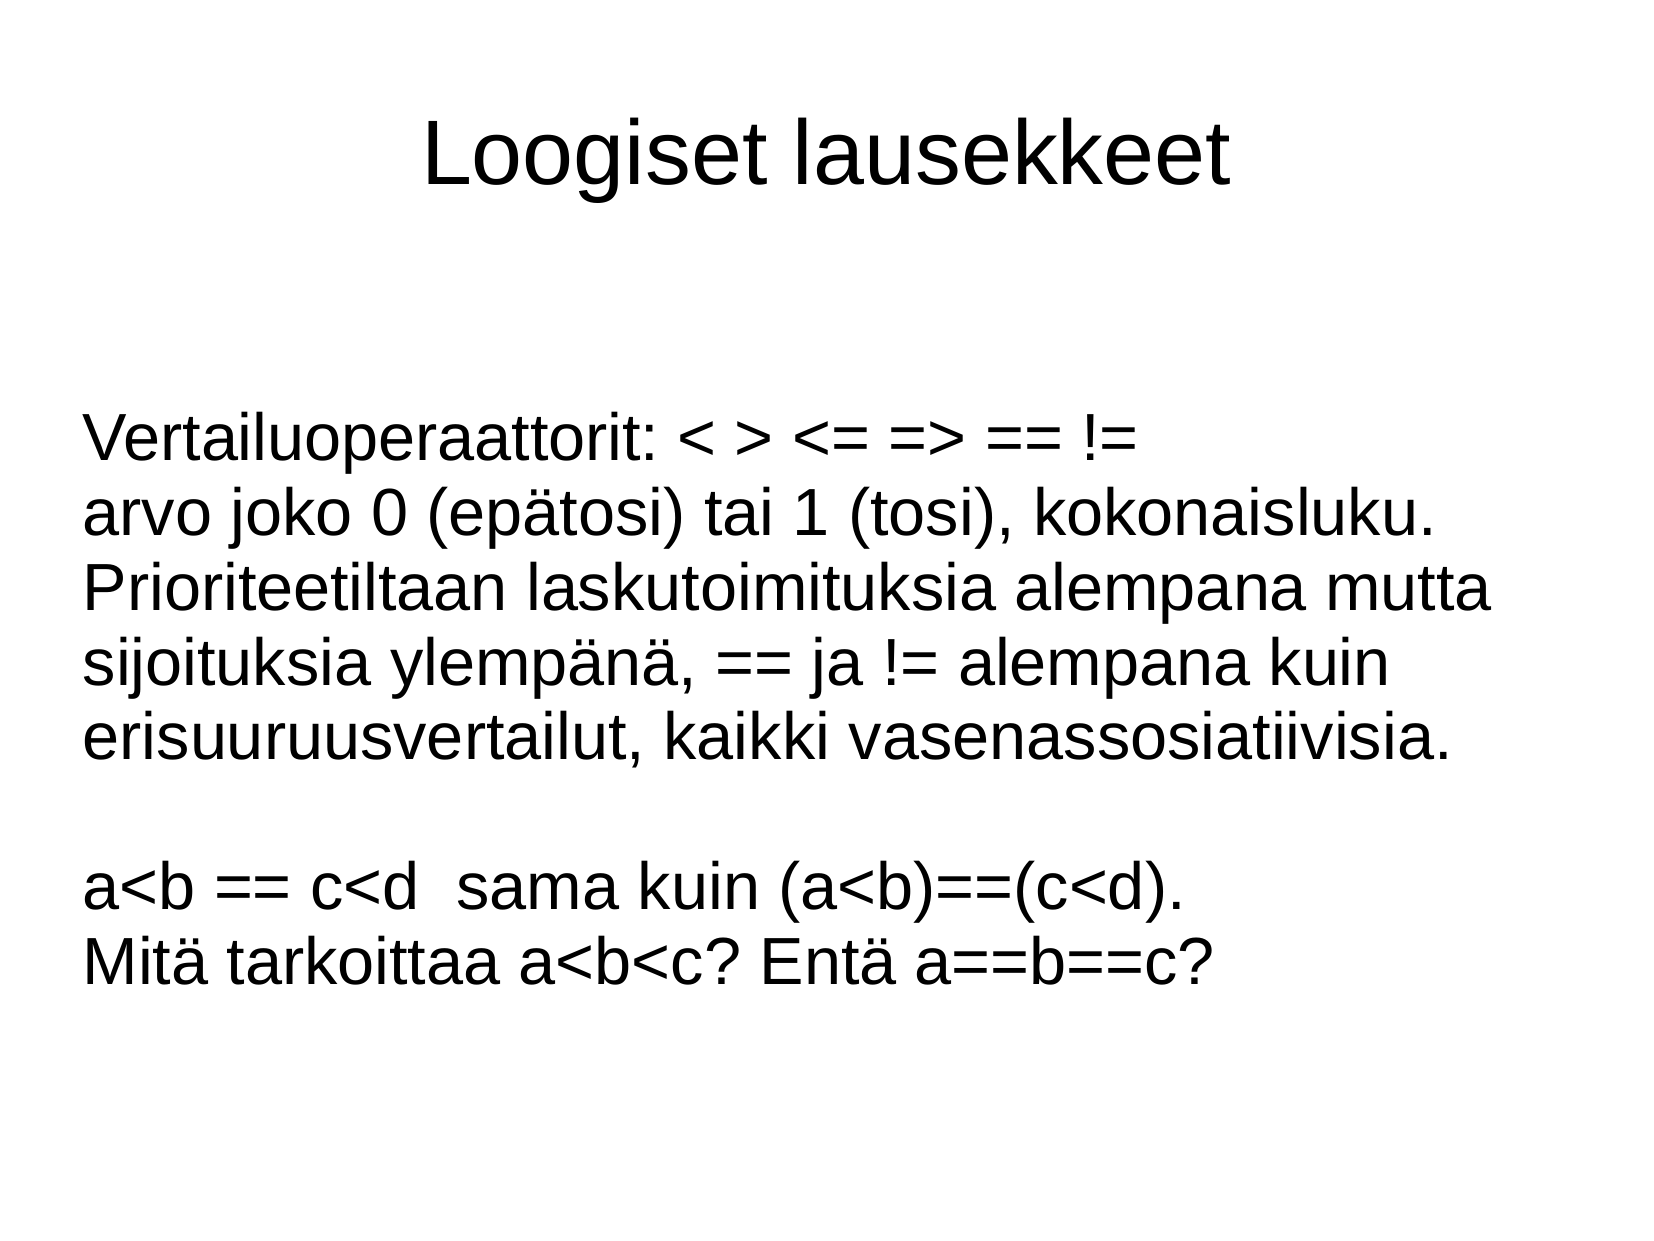

# Loogiset lausekkeet
Vertailuoperaattorit: < > <= => == !=
arvo joko 0 (epätosi) tai 1 (tosi), kokonaisluku.
Prioriteetiltaan laskutoimituksia alempana mutta sijoituksia ylempänä, == ja != alempana kuin erisuuruusvertailut, kaikki vasenassosiatiivisia.
a<b == c<d sama kuin (a<b)==(c<d).
Mitä tarkoittaa a<b<c? Entä a==b==c?